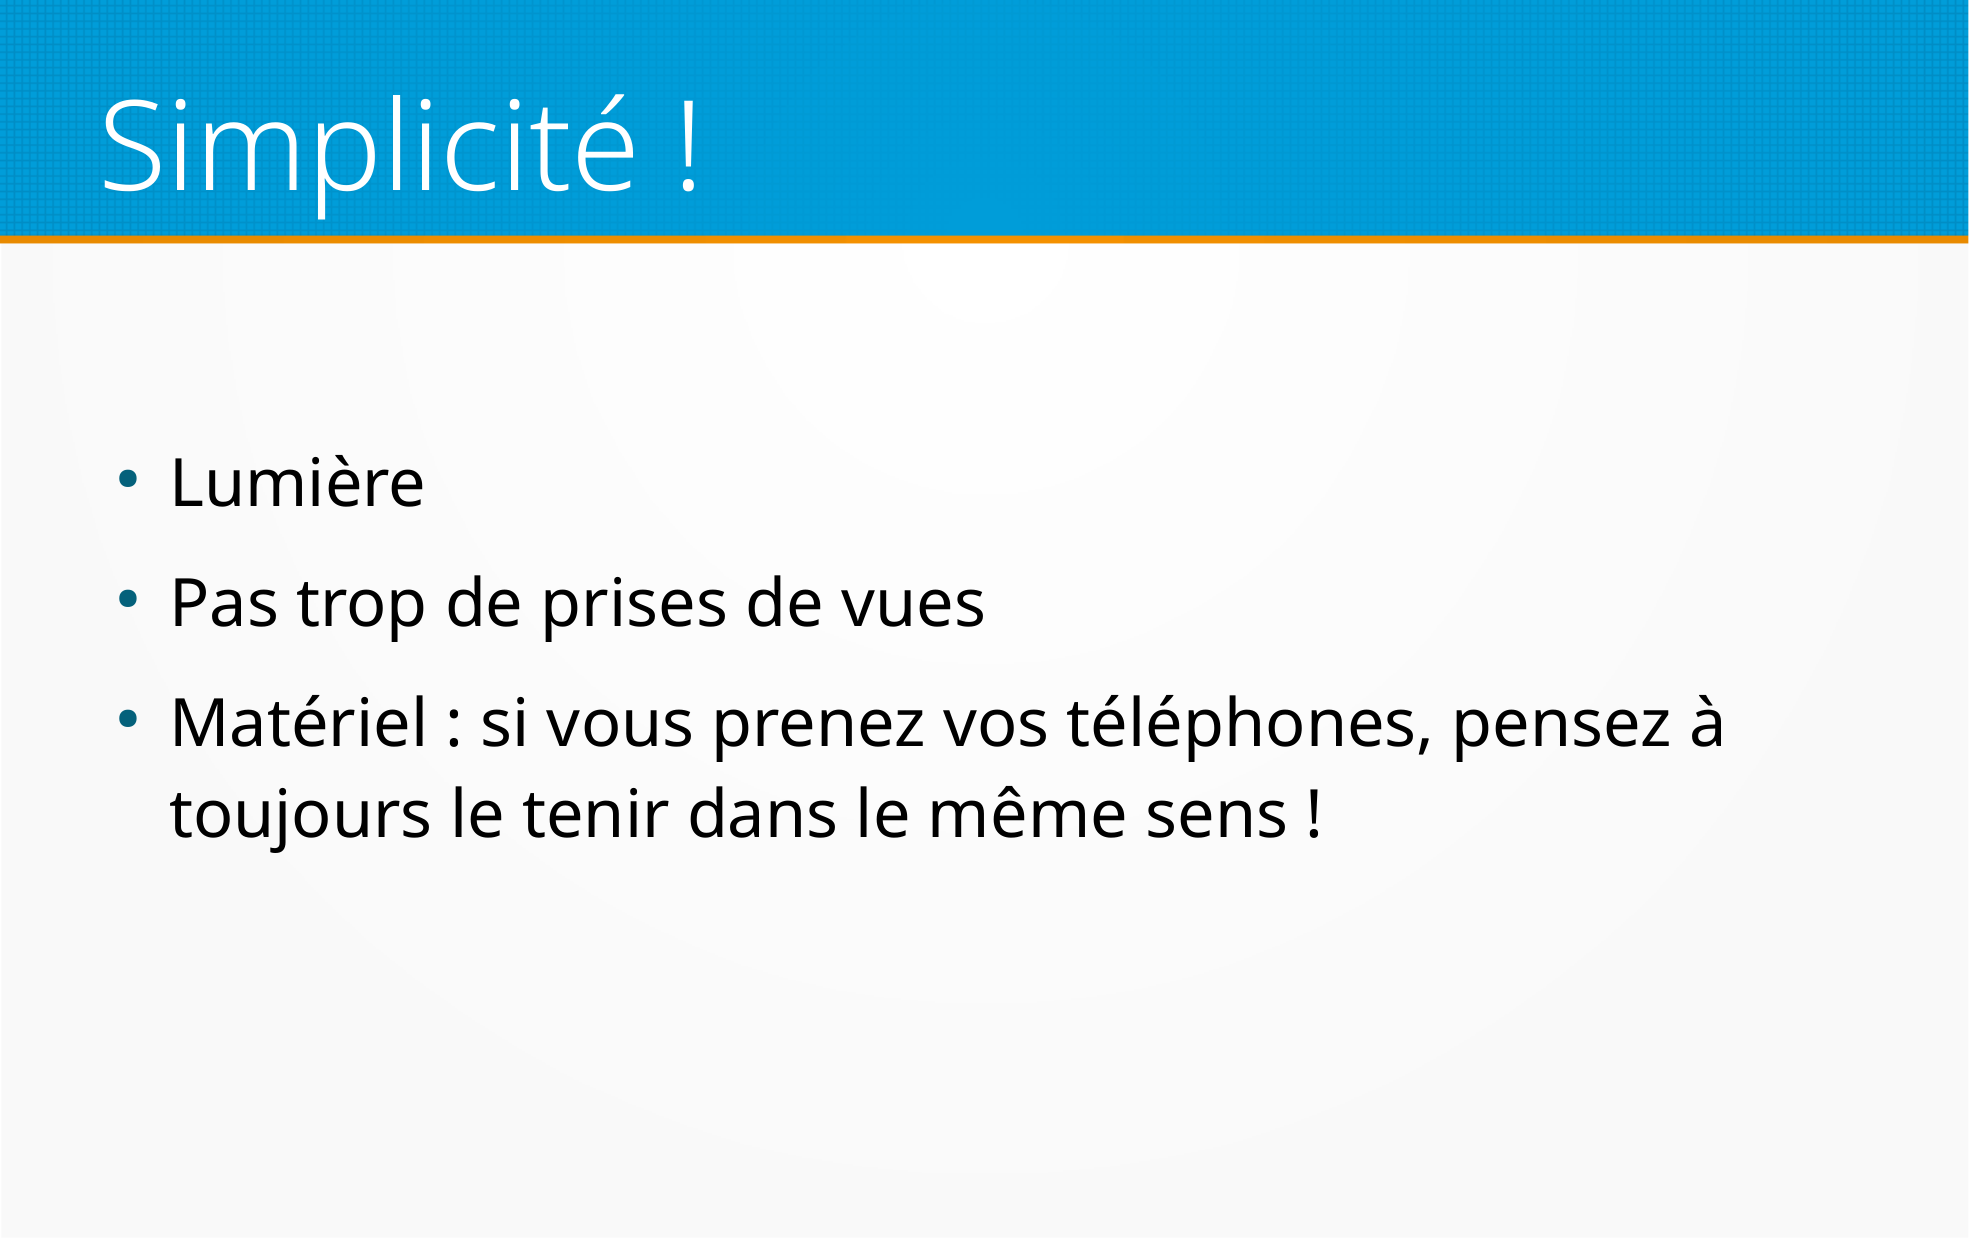

# Simplicité !
Lumière
Pas trop de prises de vues
Matériel : si vous prenez vos téléphones, pensez à toujours le tenir dans le même sens !